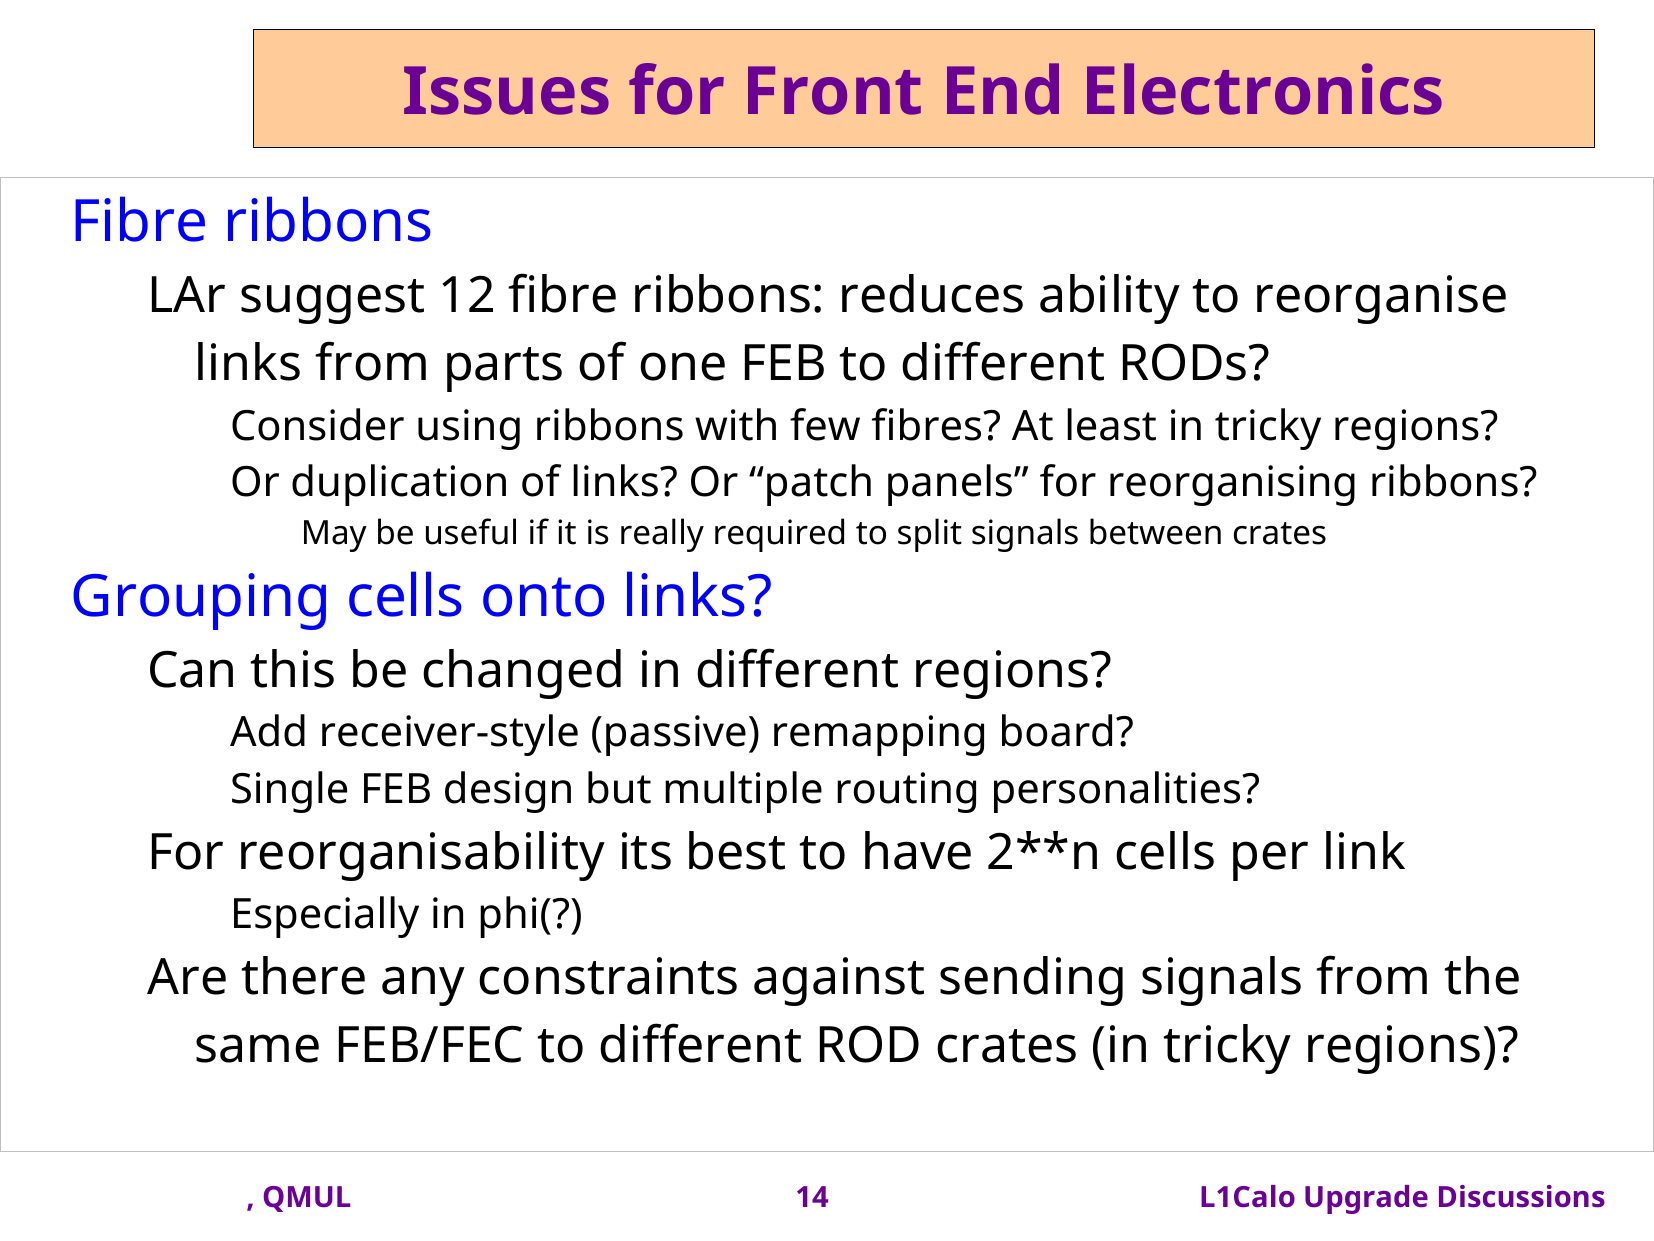

# Issues for Front End Electronics
Fibre ribbons
LAr suggest 12 fibre ribbons: reduces ability to reorganise links from parts of one FEB to different RODs?
Consider using ribbons with few fibres? At least in tricky regions?
Or duplication of links? Or “patch panels” for reorganising ribbons?
May be useful if it is really required to split signals between crates
Grouping cells onto links?
Can this be changed in different regions?
Add receiver-style (passive) remapping board?
Single FEB design but multiple routing personalities?
For reorganisability its best to have 2**n cells per link
Especially in phi(?)
Are there any constraints against sending signals from the same FEB/FEC to different ROD crates (in tricky regions)?